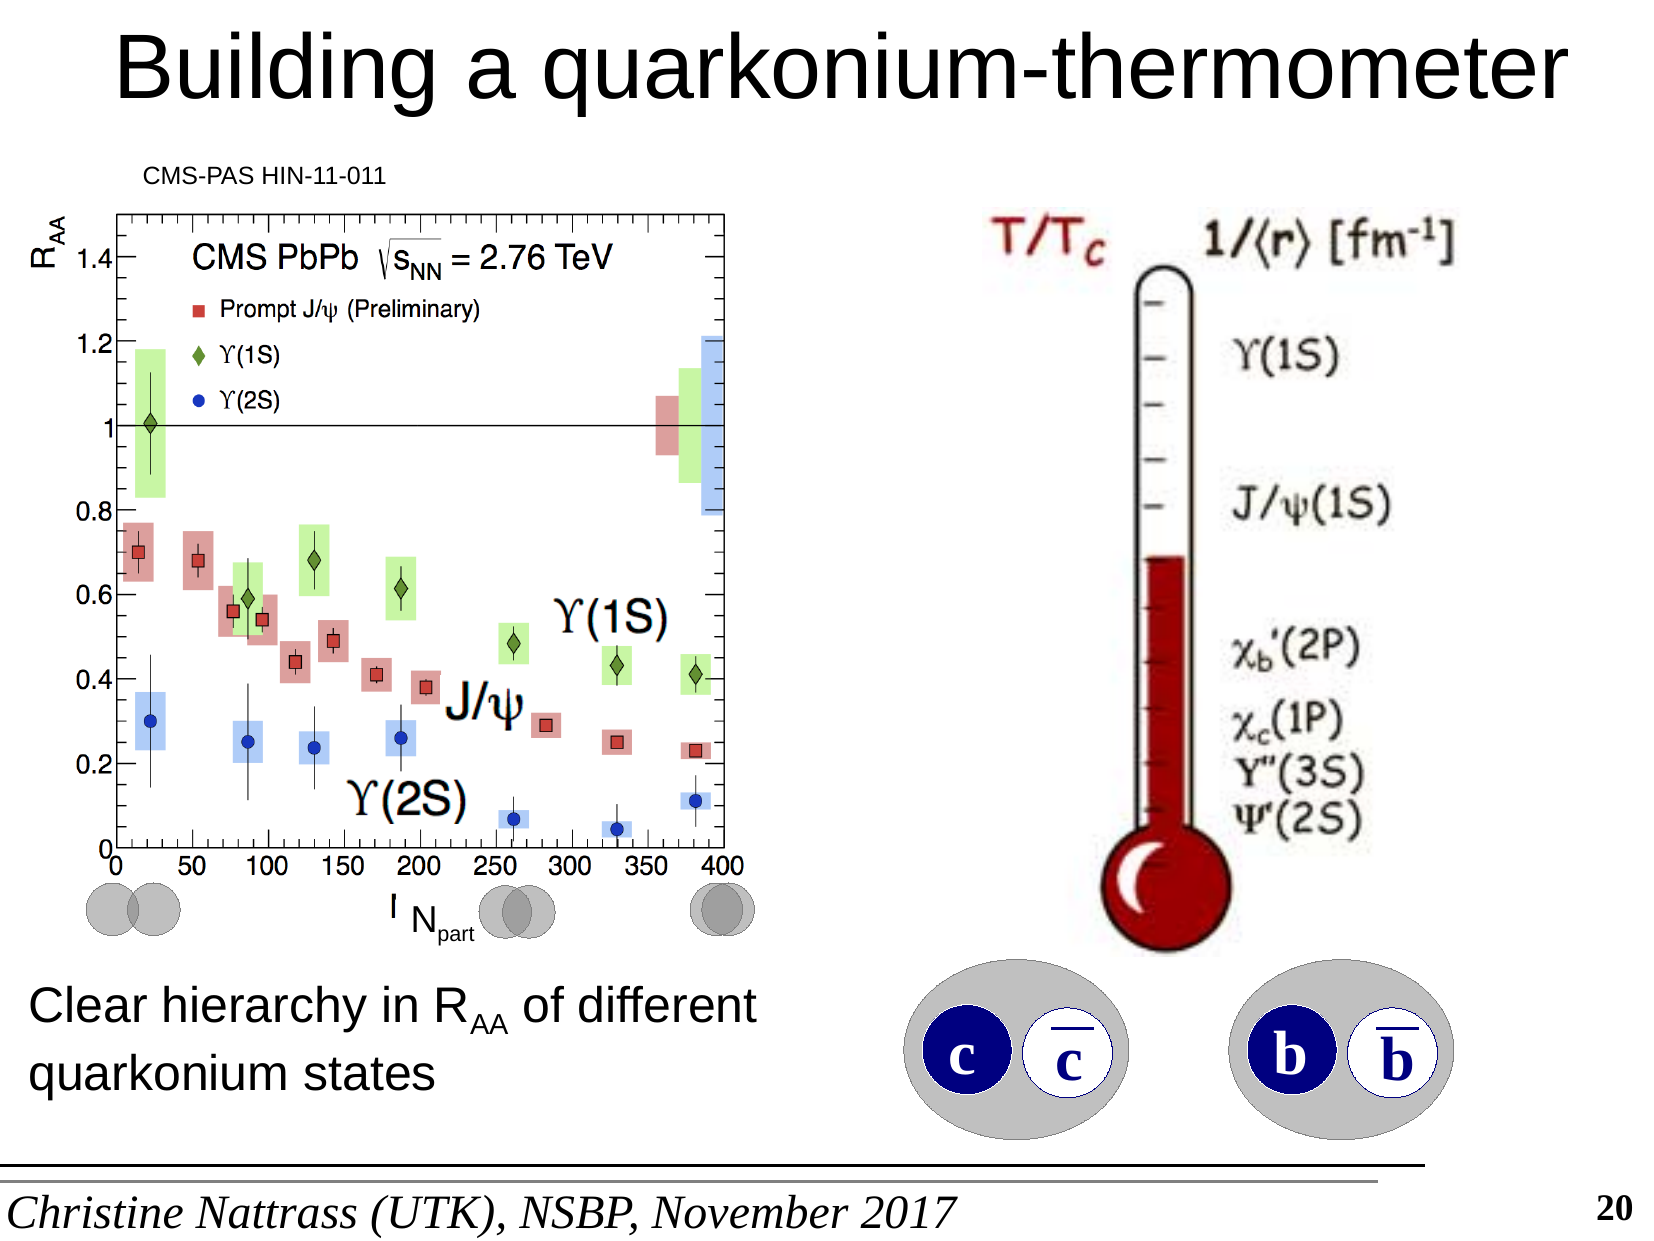

# Building a quarkonium-thermometer
CMS-PAS HIN-11-011
Npart
c
c
b
b
Clear hierarchy in RAA of different quarkonium states